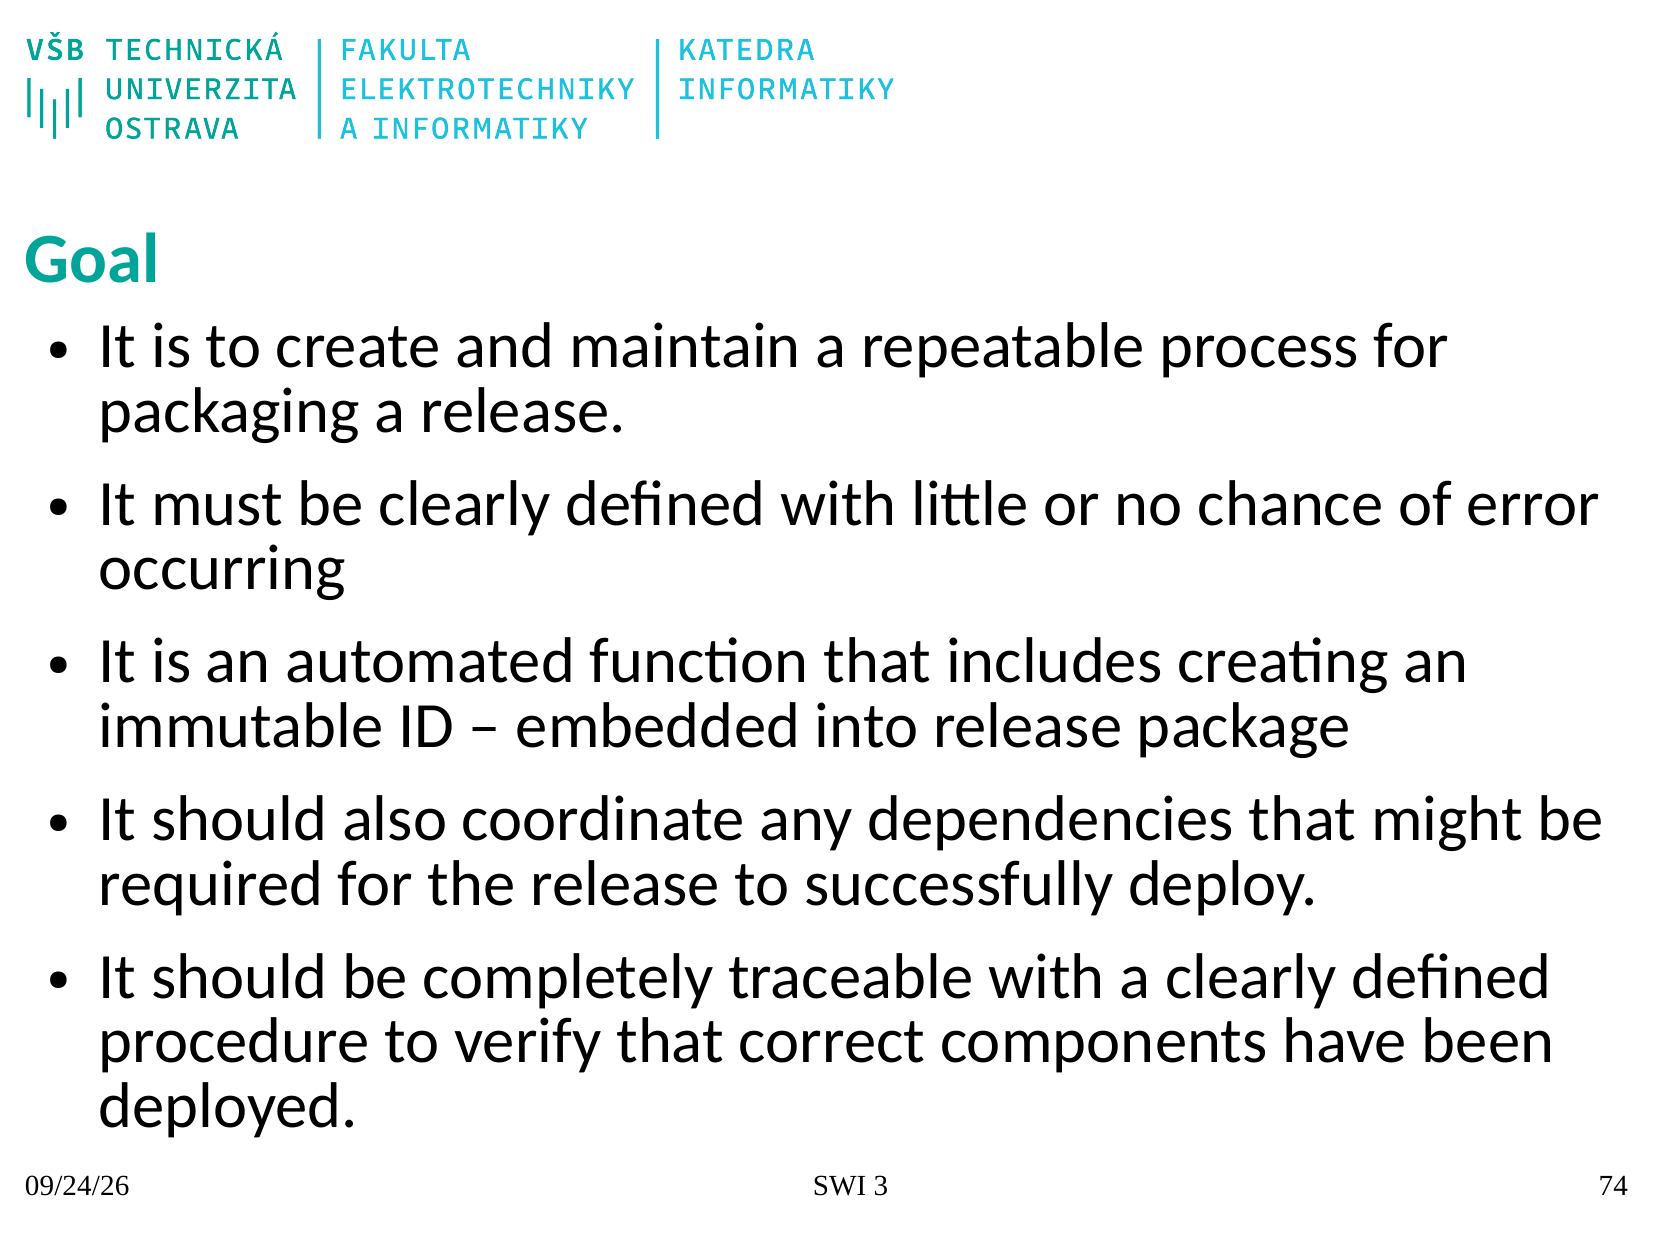

# Goal
It is to create and maintain a repeatable process for packaging a release.
It must be clearly defined with little or no chance of error occurring
It is an automated function that includes creating an immutable ID – embedded into release package
It should also coordinate any dependencies that might be required for the release to successfully deploy.
It should be completely traceable with a clearly defined procedure to verify that correct components have been deployed.
SWI 3
74